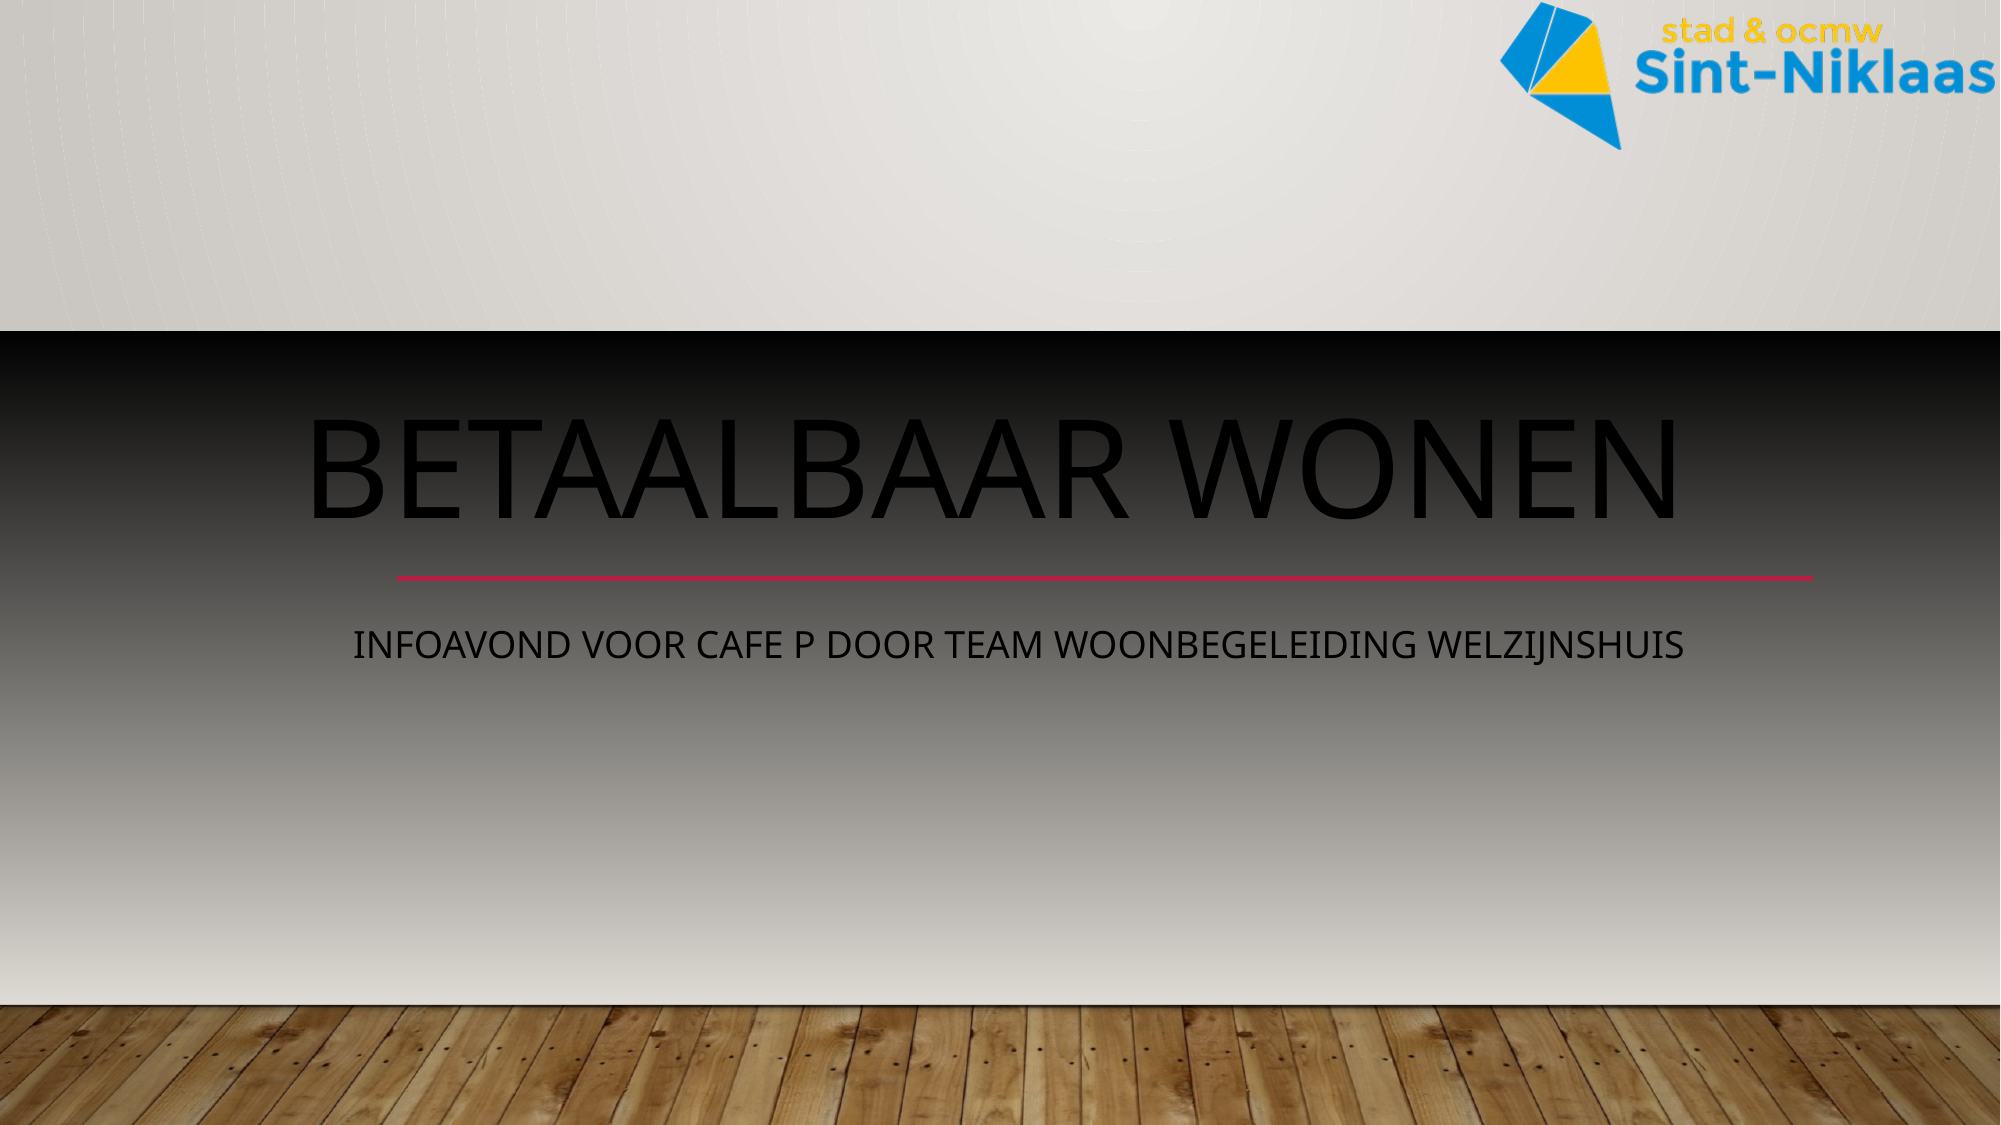

# Betaalbaar wonen
 infoavond voor cafe P door team woonbegeleiding Welzijnshuis